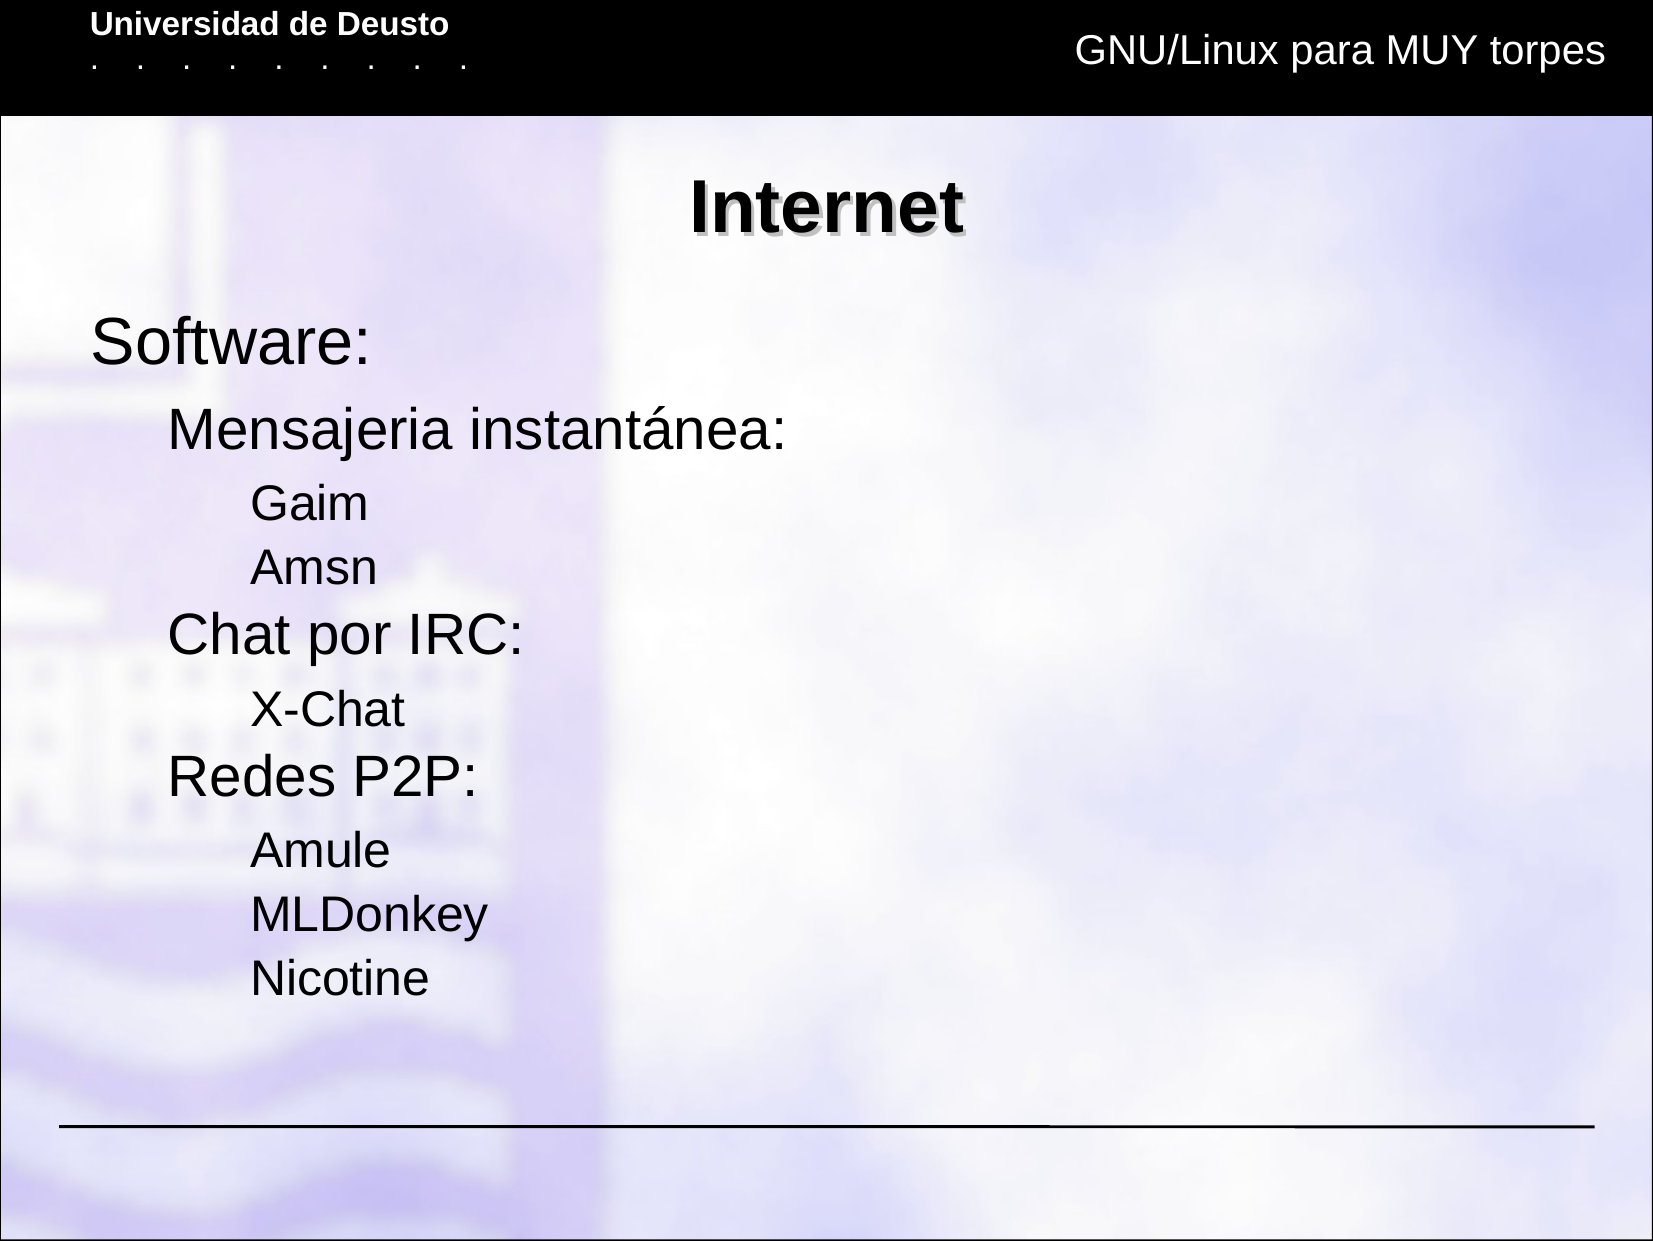

# Internet
Software:
Mensajeria instantánea:
Gaim
Amsn
Chat por IRC:
X-Chat
Redes P2P:
Amule
MLDonkey
Nicotine